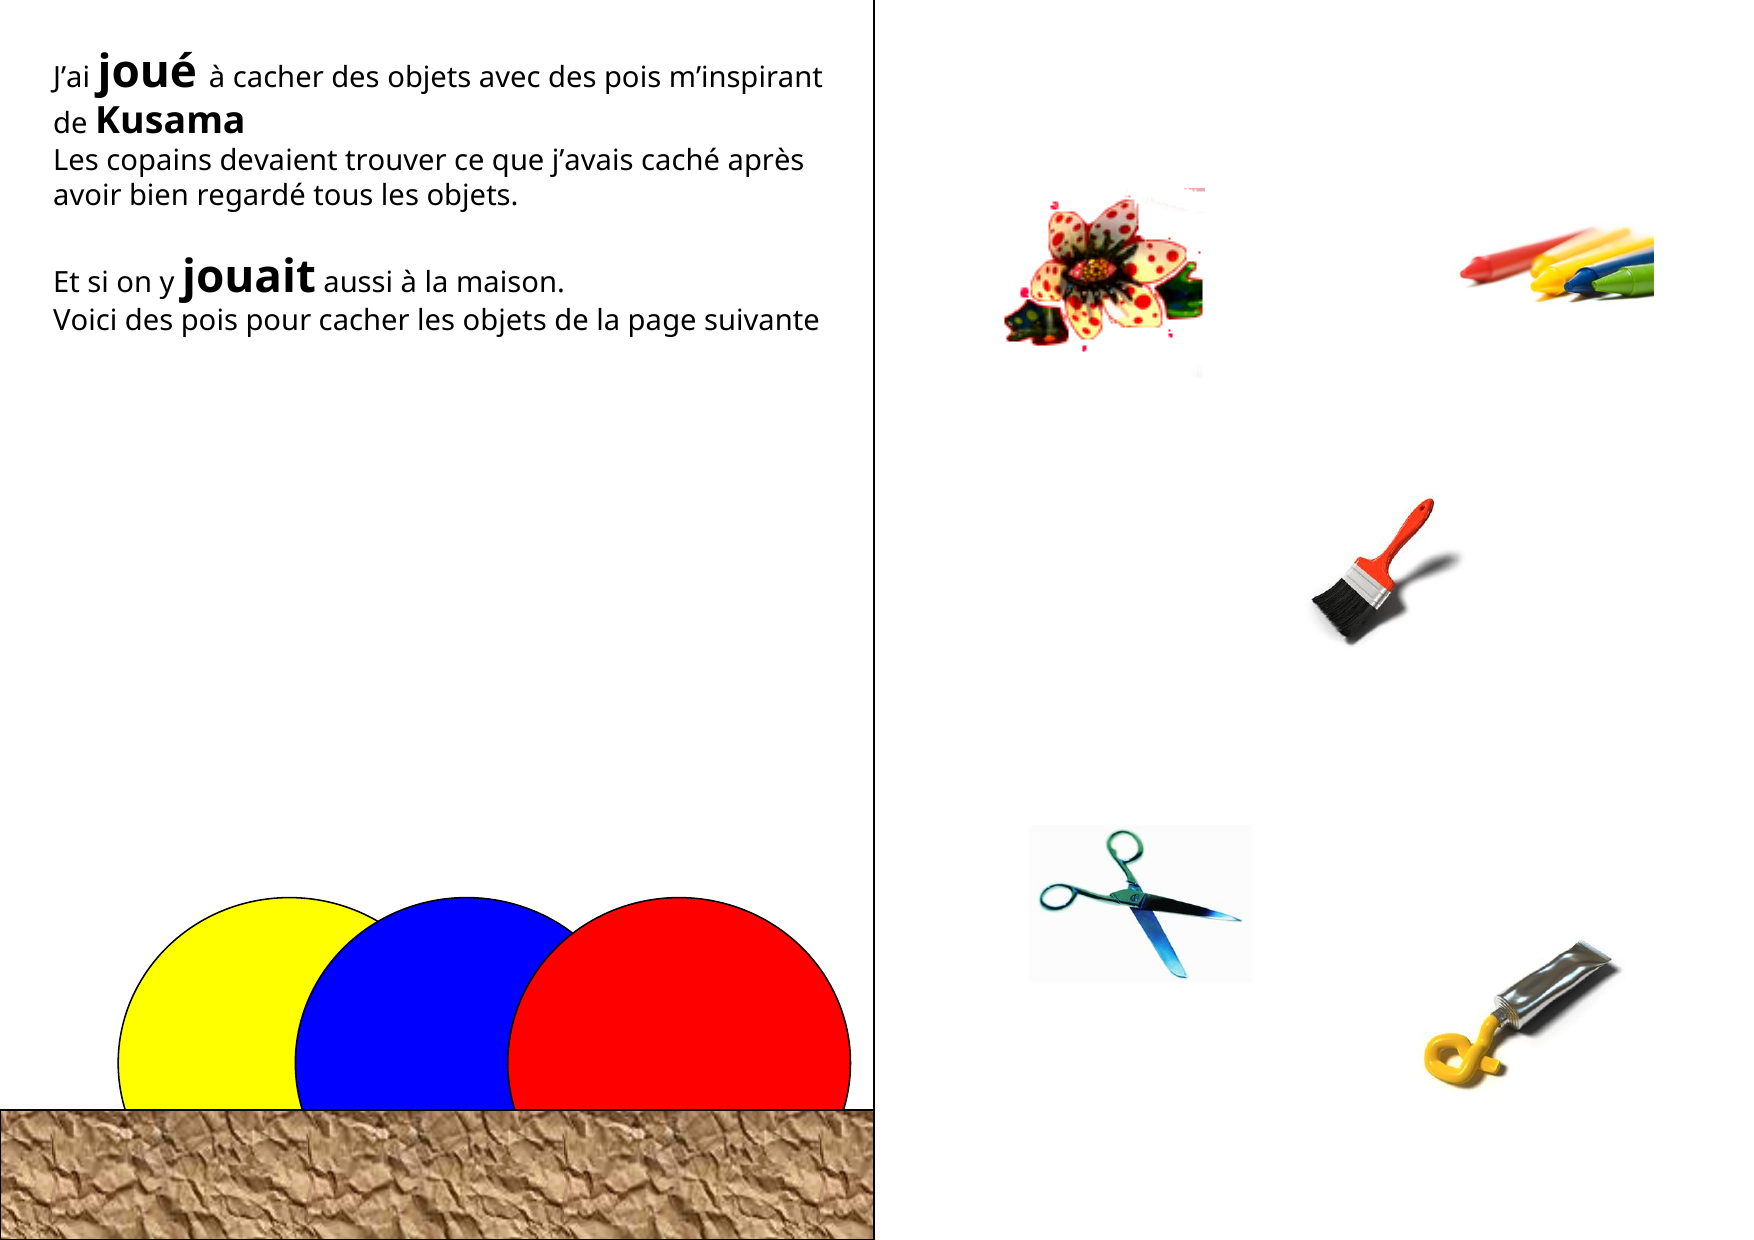

J’ai joué à cacher des objets avec des pois m’inspirant de Kusama
Les copains devaient trouver ce que j’avais caché après avoir bien regardé tous les objets.
Et si on y jouait aussi à la maison.
Voici des pois pour cacher les objets de la page suivante